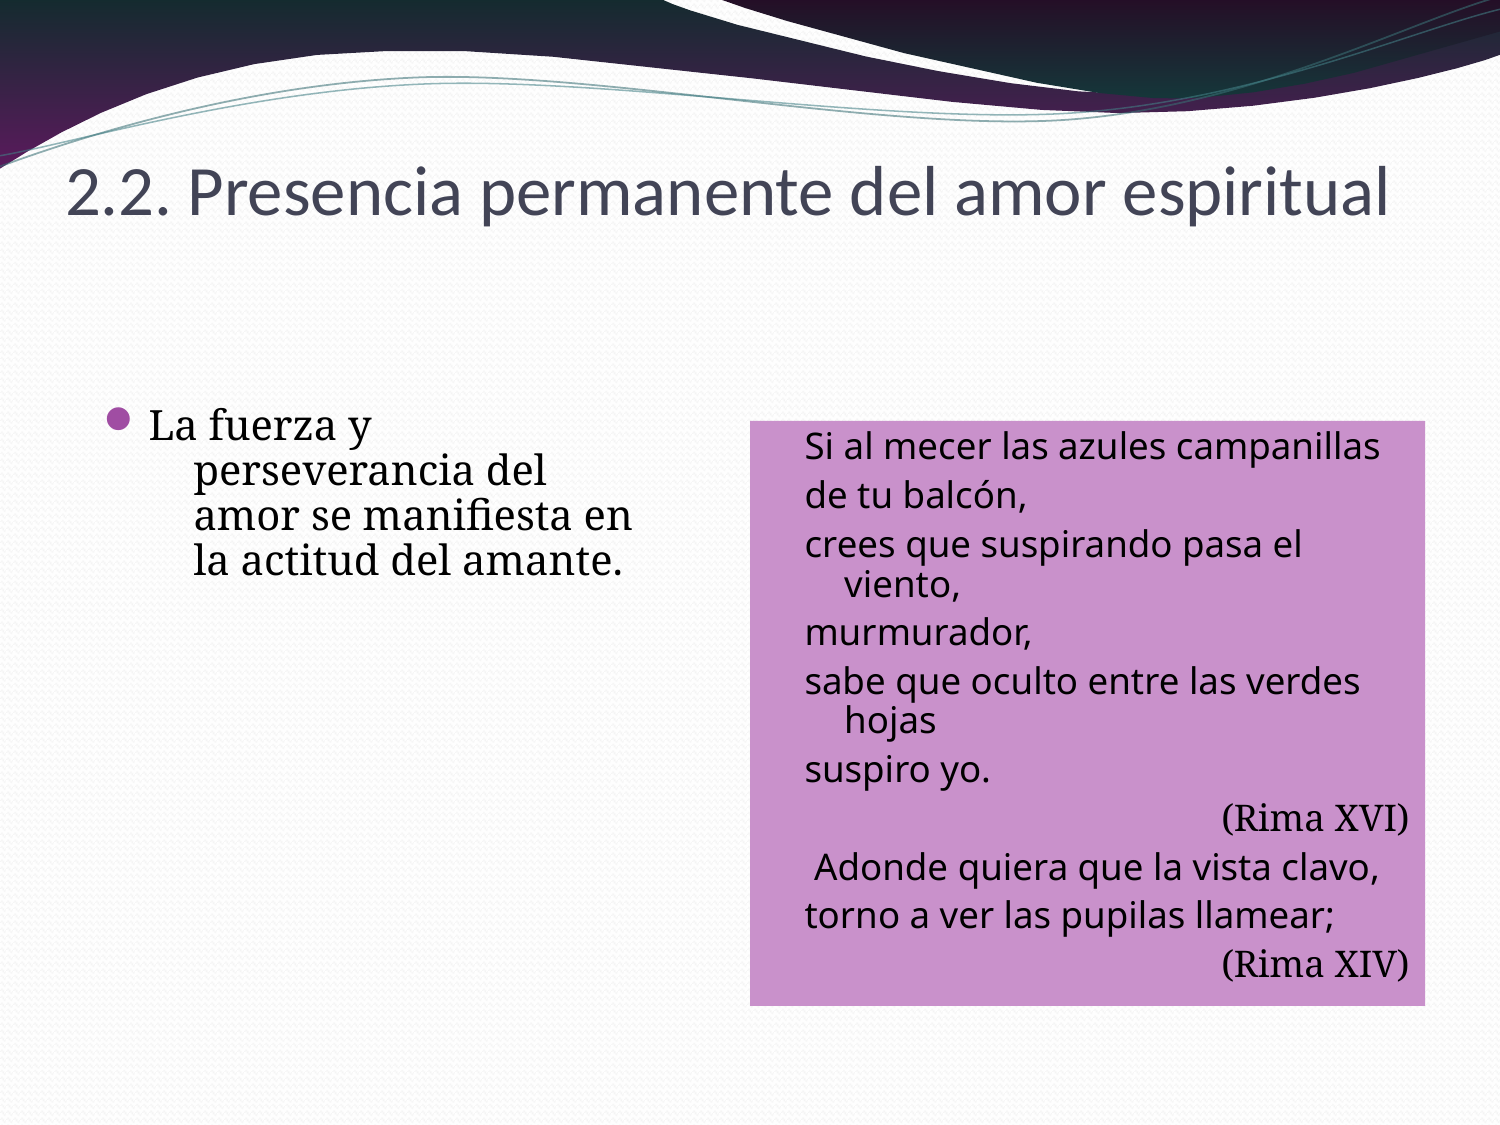

# 2.2. Presencia permanente del amor espiritual
La fuerza y perseverancia del amor se manifiesta en la actitud del amante.
Si al mecer las azules campanillas
de tu balcón,
crees que suspirando pasa el viento,
murmurador,
sabe que oculto entre las verdes hojas
suspiro yo.
(Rima XVI)
 Adonde quiera que la vista clavo,
torno a ver las pupilas llamear;
(Rima XIV)